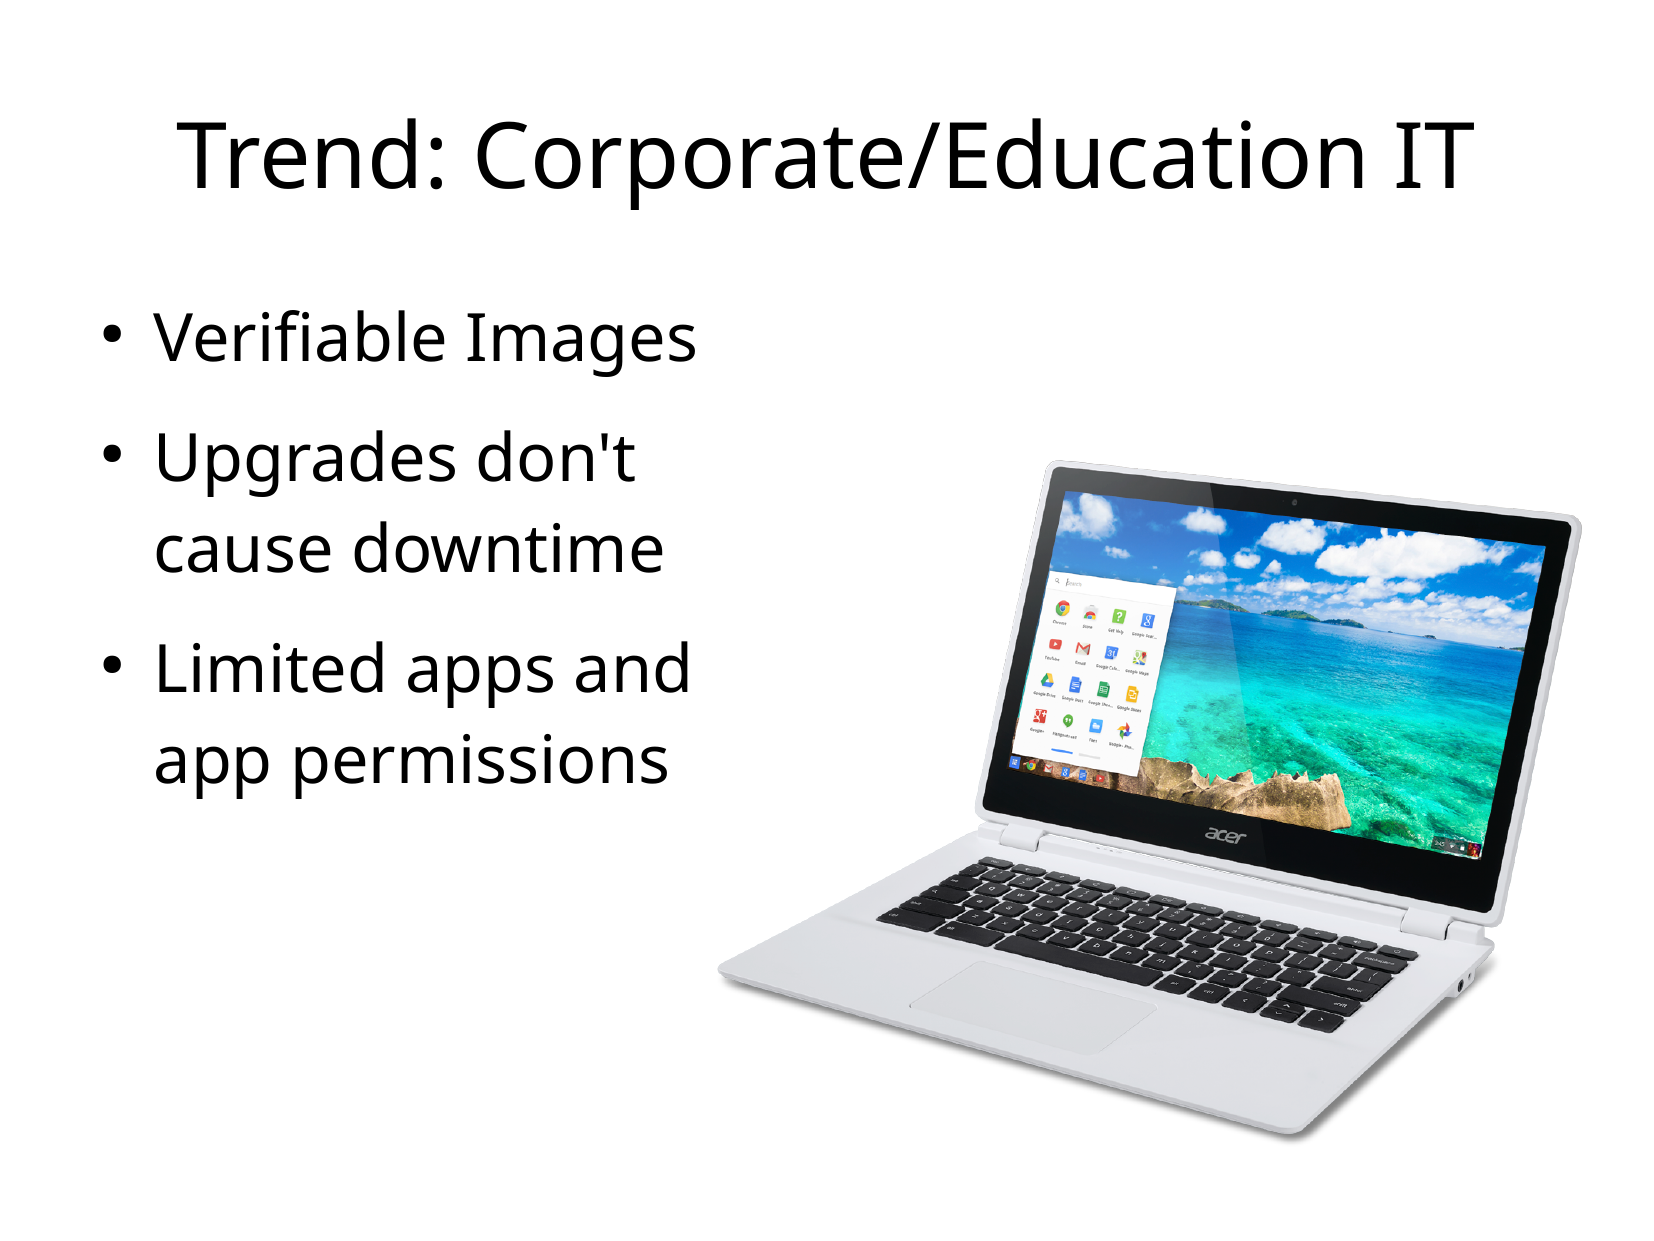

# Trend: Corporate/Education IT
Verifiable Images
Upgrades don't cause downtime
Limited apps and app permissions